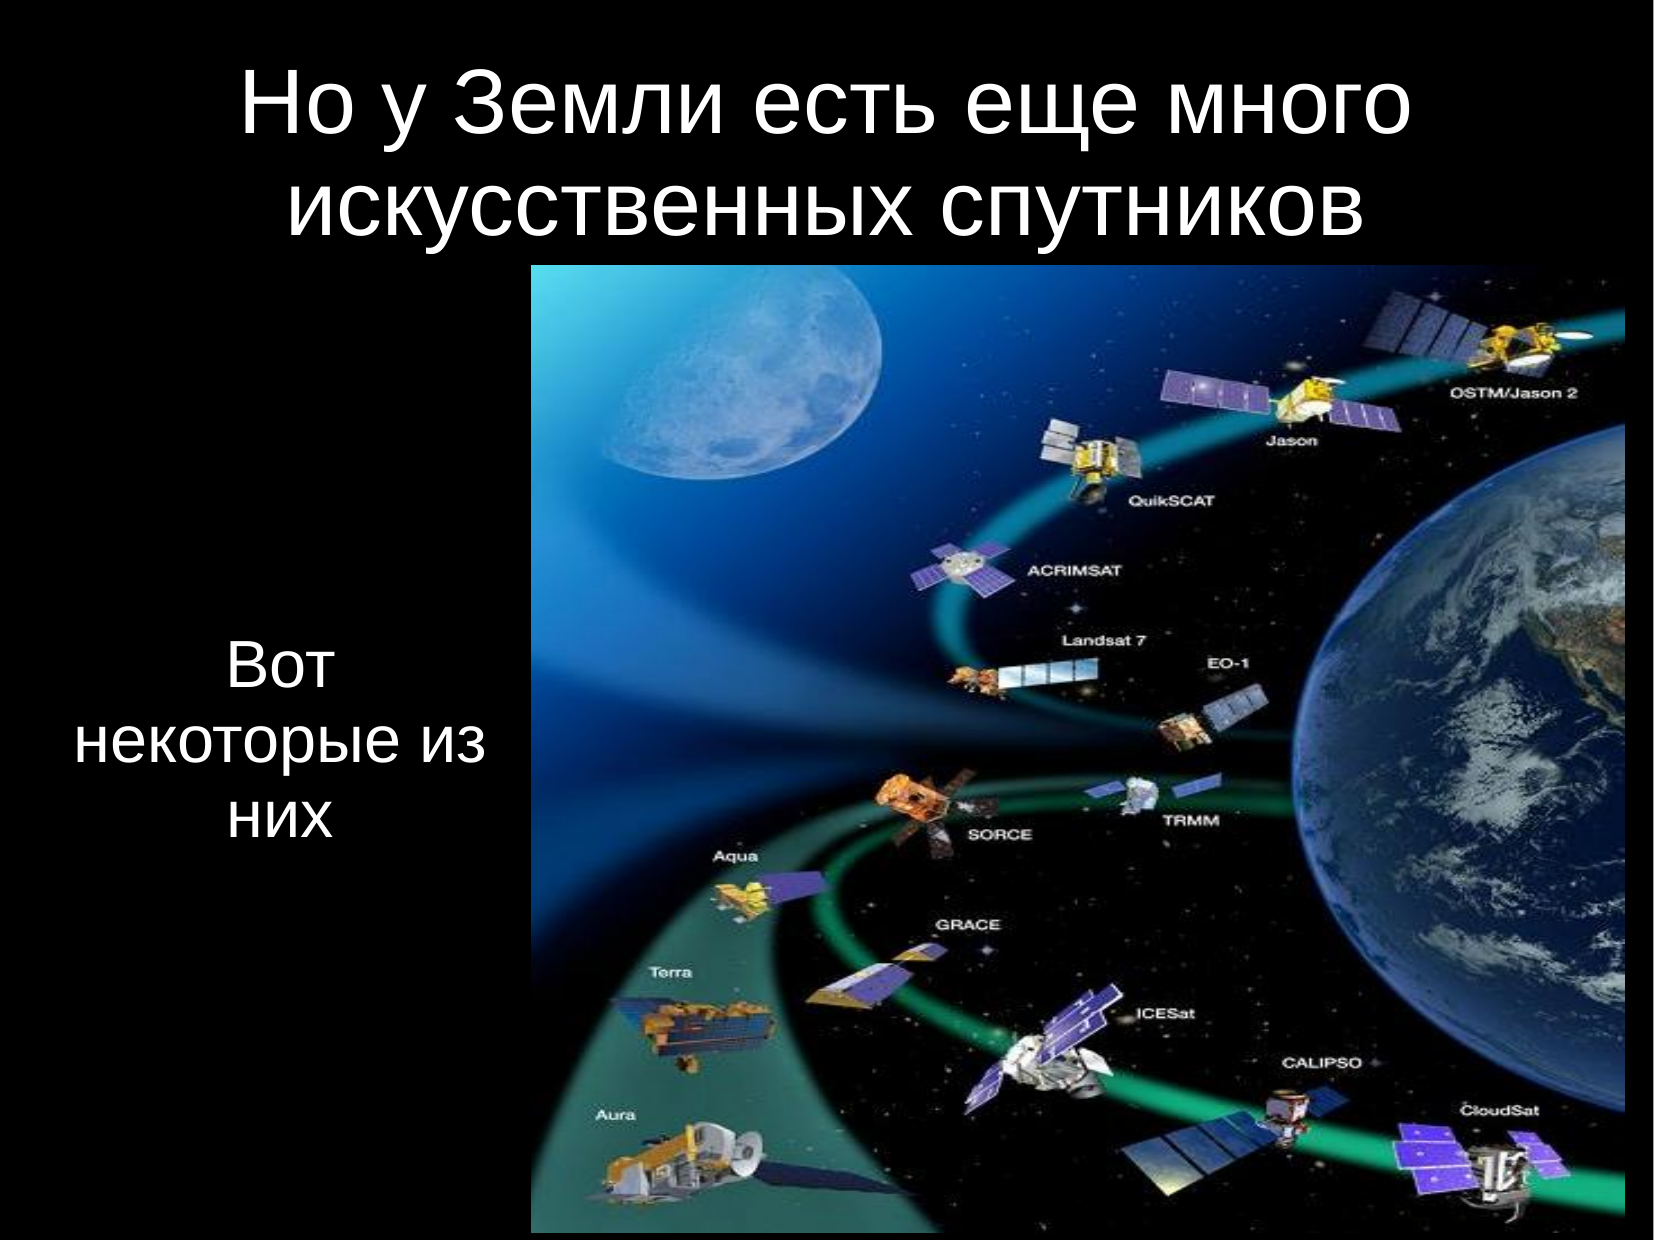

# Но у Земли есть еще много искусственных спутников
Вот некоторые из них